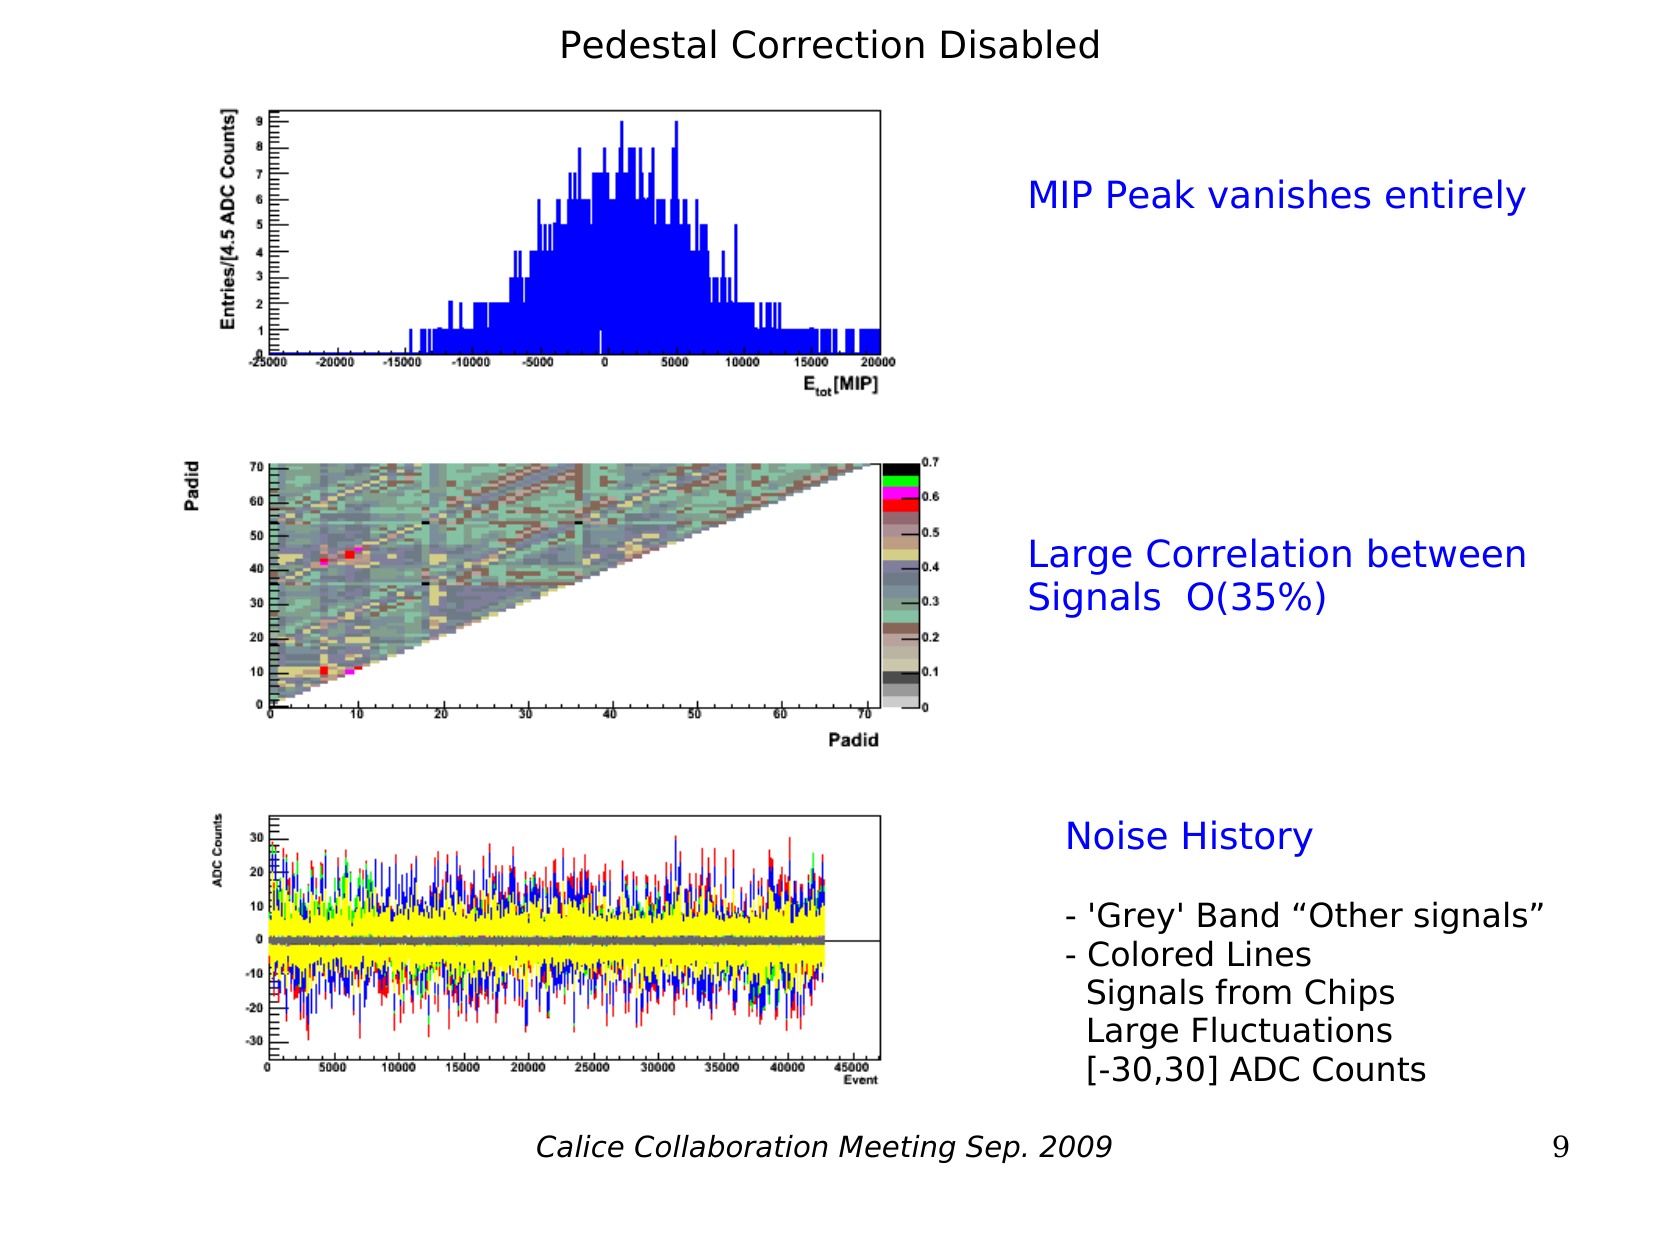

Pedestal Correction Disabled
MIP Peak vanishes entirely
Large Correlation between
Signals O(35%)
Noise History
- 'Grey' Band “Other signals”
- Colored Lines
 Signals from Chips
 Large Fluctuations
 [-30,30] ADC Counts
9